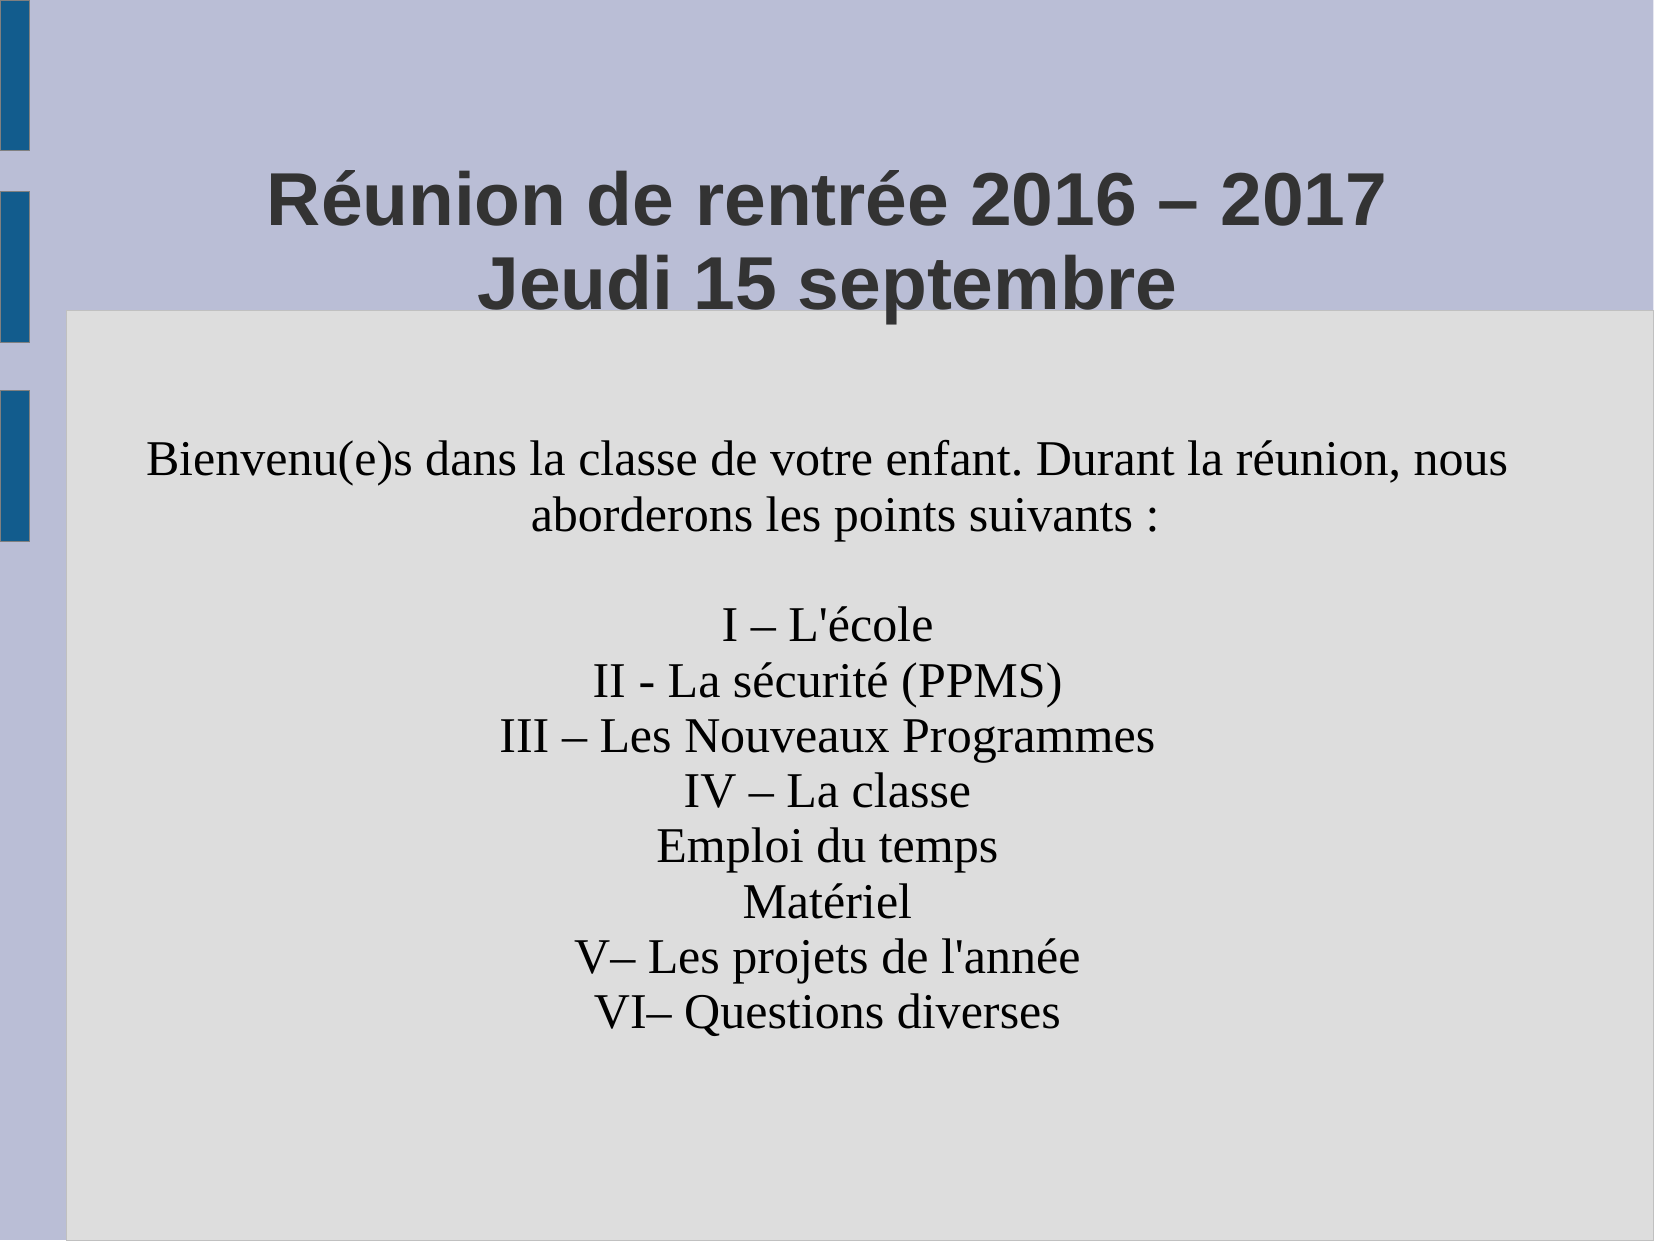

# Réunion de rentrée 2016 – 2017 Jeudi 15 septembre
Bienvenu(e)s dans la classe de votre enfant. Durant la réunion, nous aborderons les points suivants :
I – L'école
II - La sécurité (PPMS)
III – Les Nouveaux Programmes
IV – La classe
Emploi du temps
Matériel
V– Les projets de l'année
VI– Questions diverses